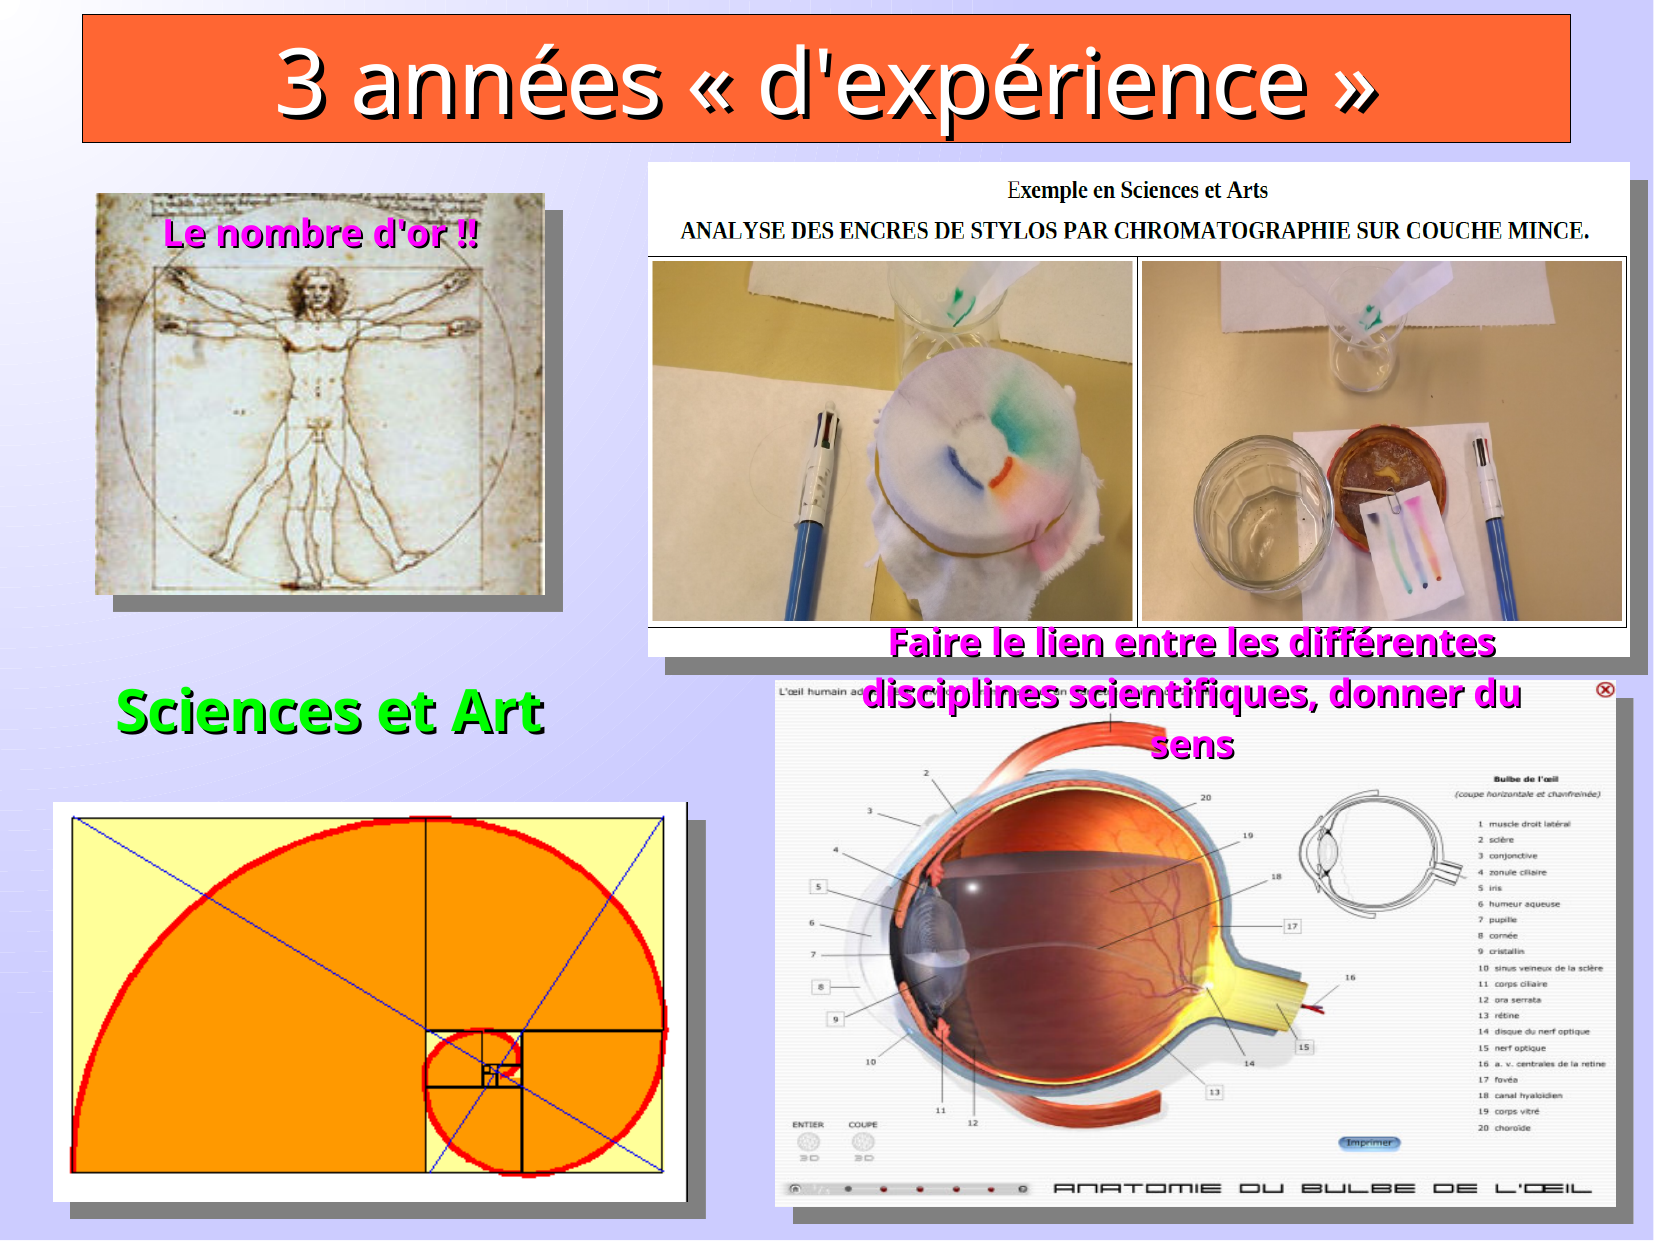

# 3 années « d'expérience »
Le nombre d'or !!
Faire le lien entre les différentes disciplines scientifiques, donner du sens
Sciences et Art